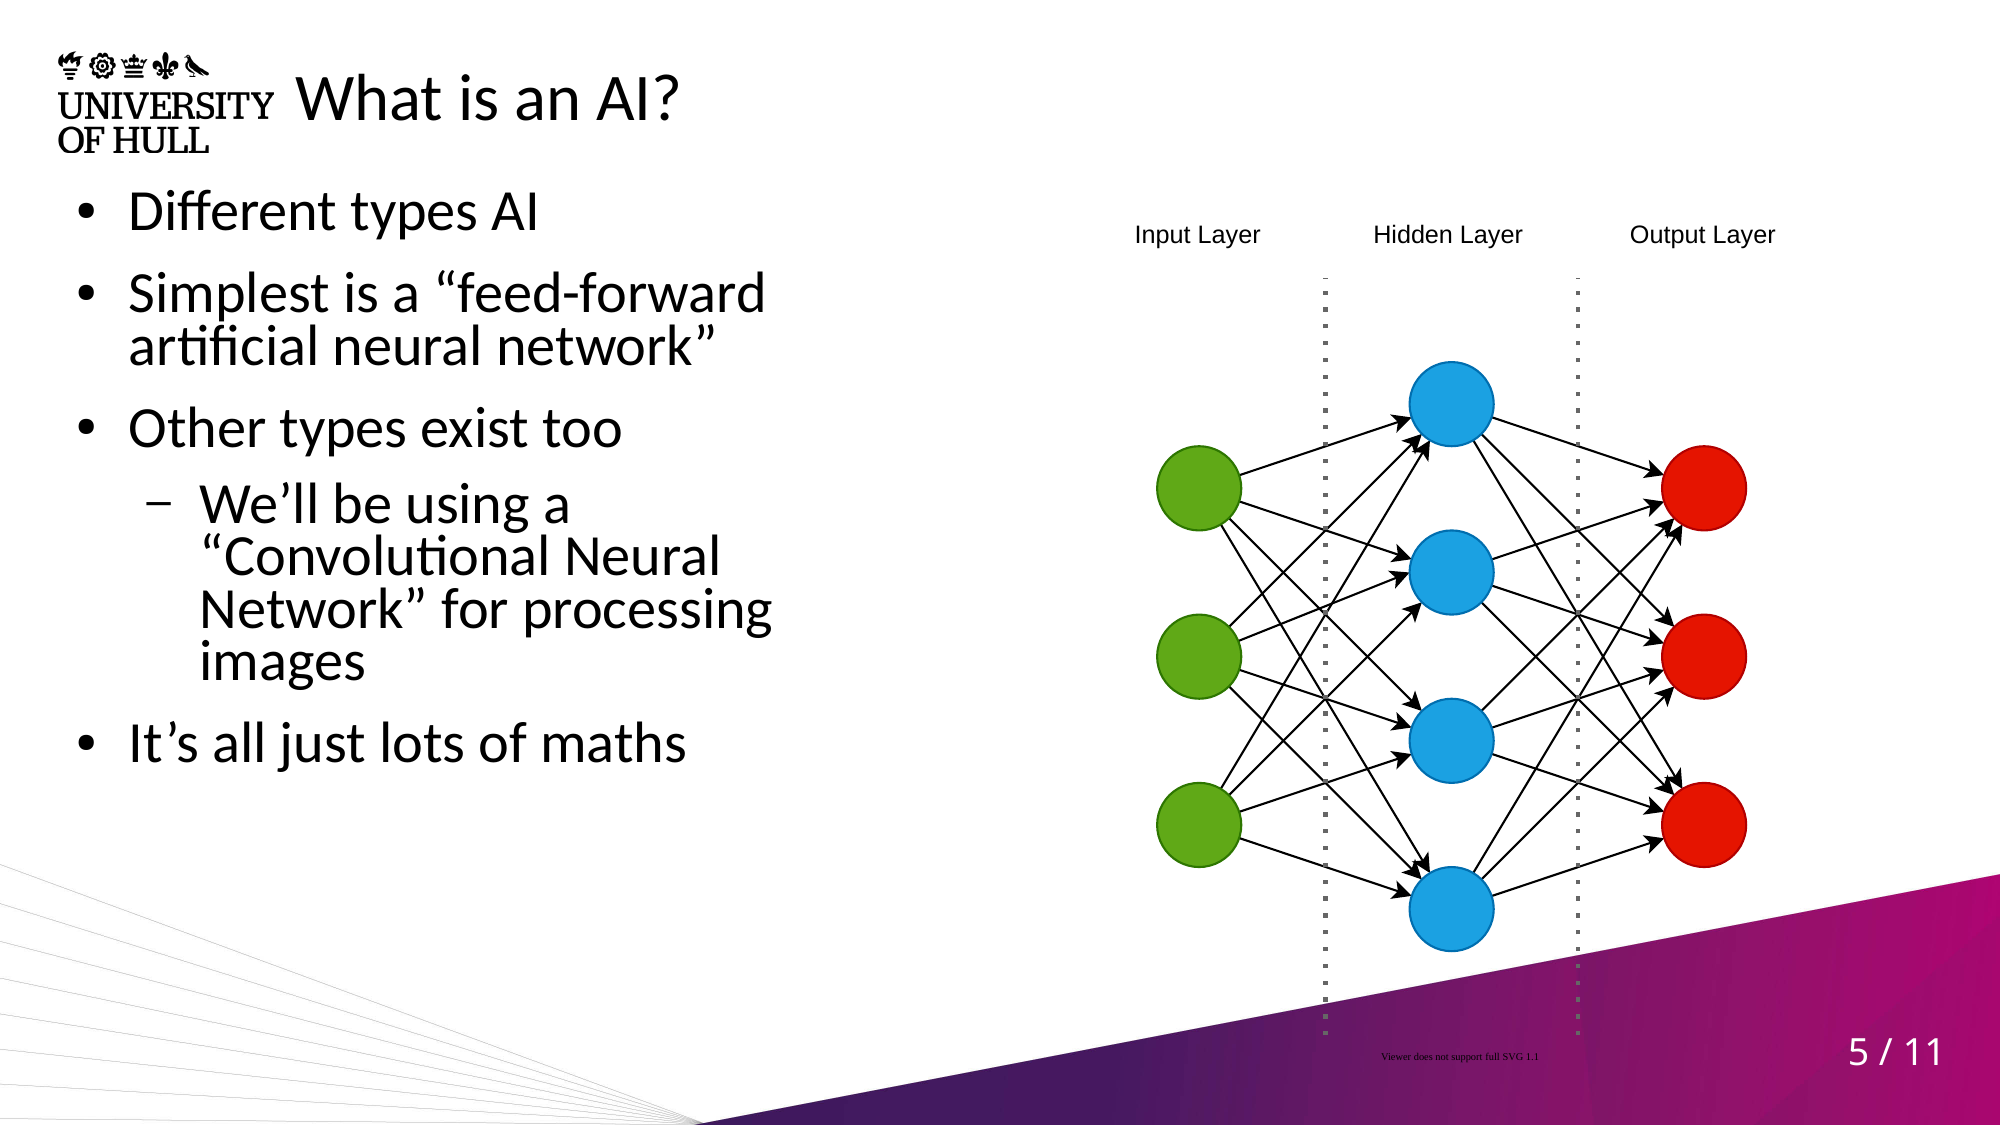

# What is an AI?
Different types AI
Simplest is a “feed-forward artificial neural network”
Other types exist too
We’ll be using a “Convolutional Neural Network” for processing images
It’s all just lots of maths